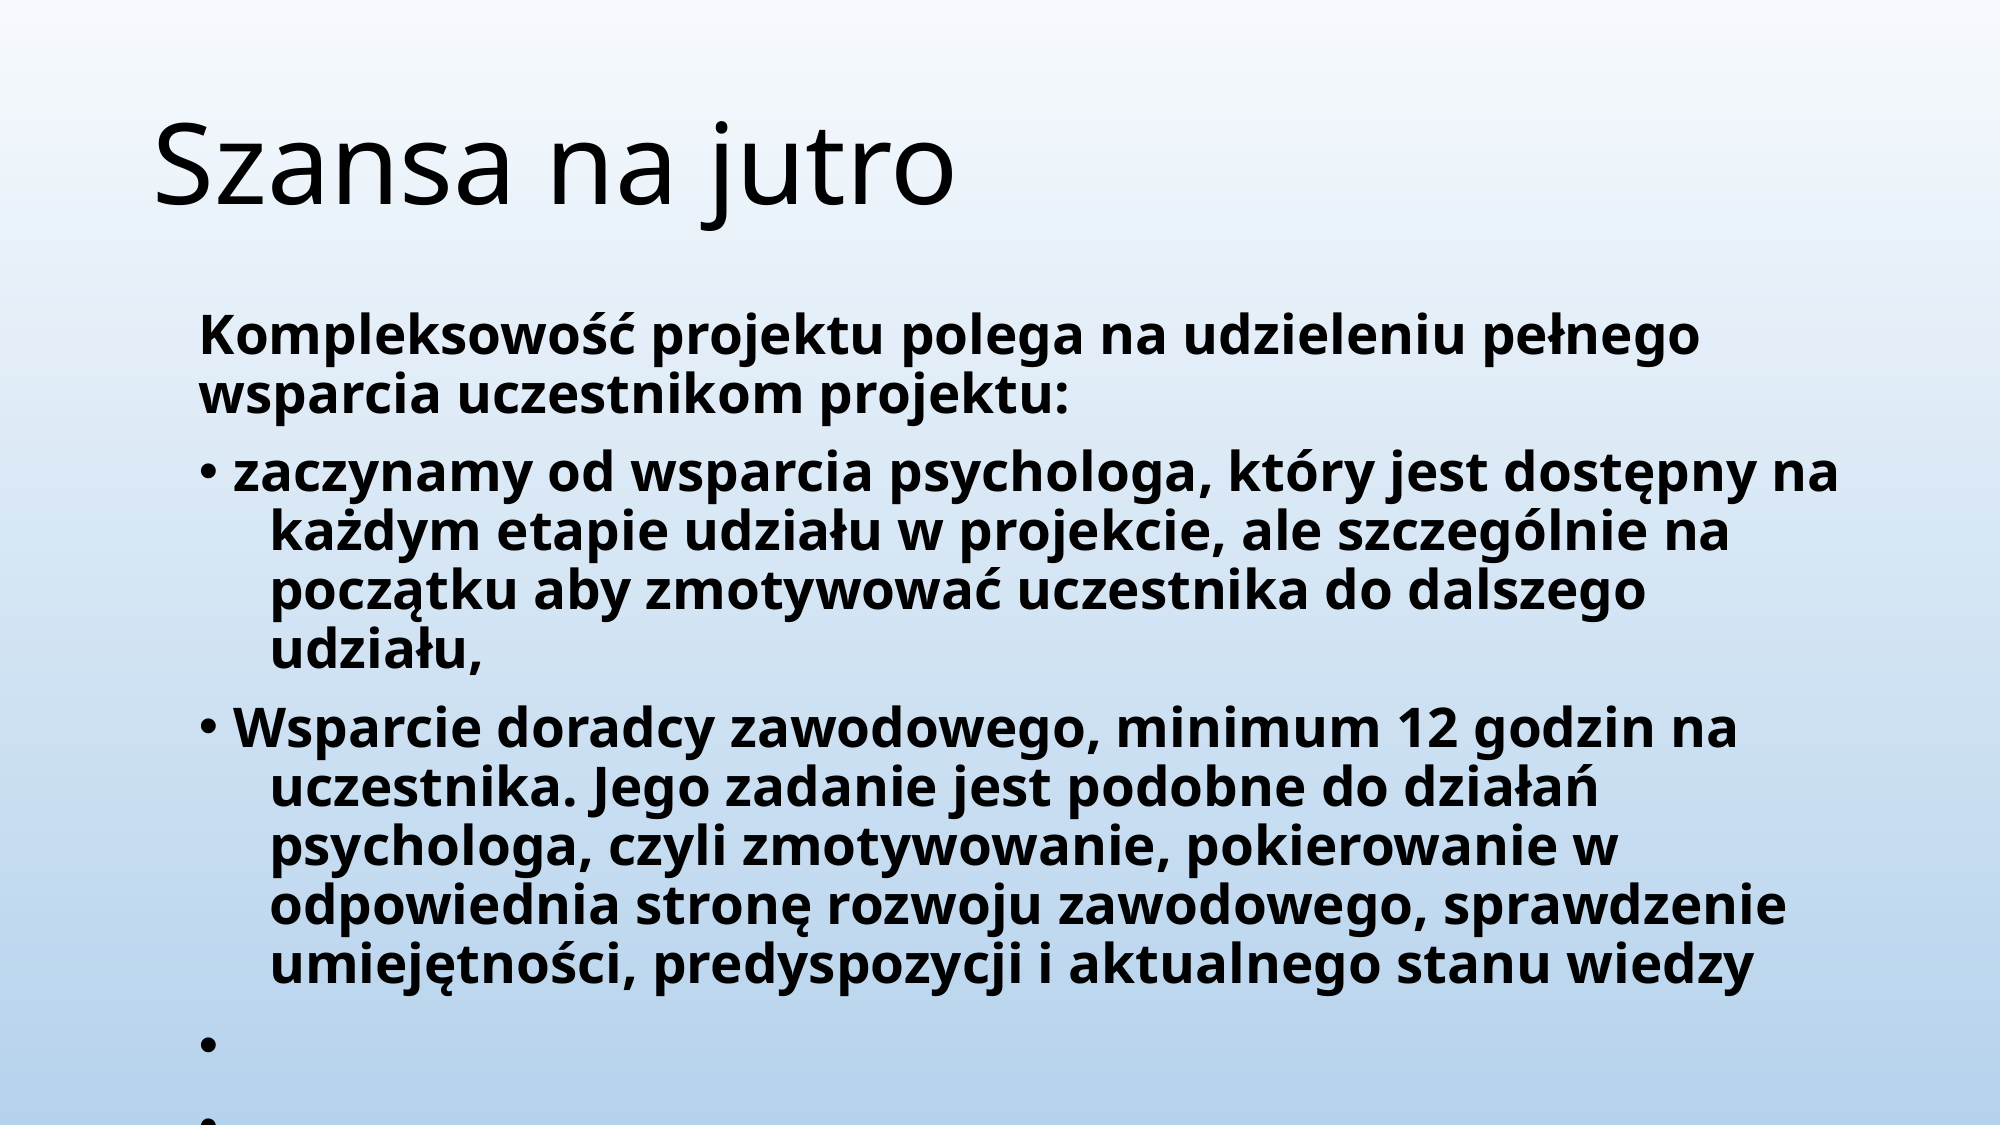

# Szansa na jutro
Kompleksowość projektu polega na udzieleniu pełnego wsparcia uczestnikom projektu:
zaczynamy od wsparcia psychologa, który jest dostępny na każdym etapie udziału w projekcie, ale szczególnie na początku aby zmotywować uczestnika do dalszego udziału,
Wsparcie doradcy zawodowego, minimum 12 godzin na uczestnika. Jego zadanie jest podobne do działań psychologa, czyli zmotywowanie, pokierowanie w odpowiednia stronę rozwoju zawodowego, sprawdzenie umiejętności, predyspozycji i aktualnego stanu wiedzy